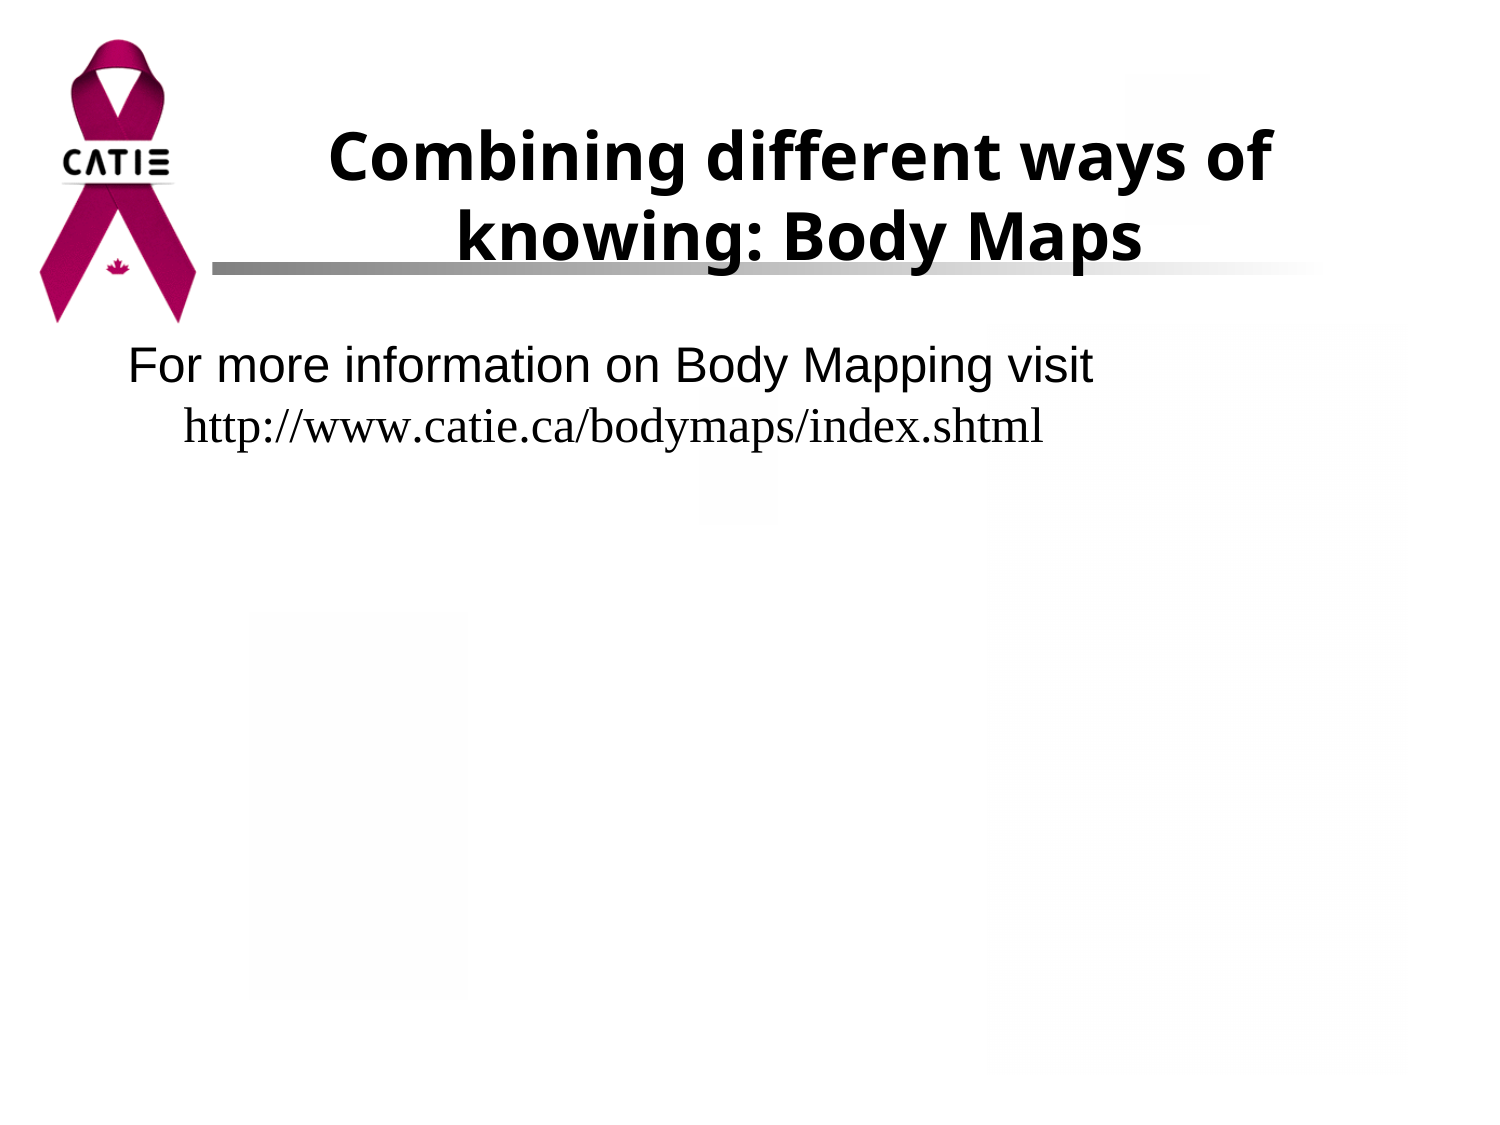

# Combining different ways of knowing: Body Maps
For more information on Body Mapping visit http://www.catie.ca/bodymaps/index.shtml